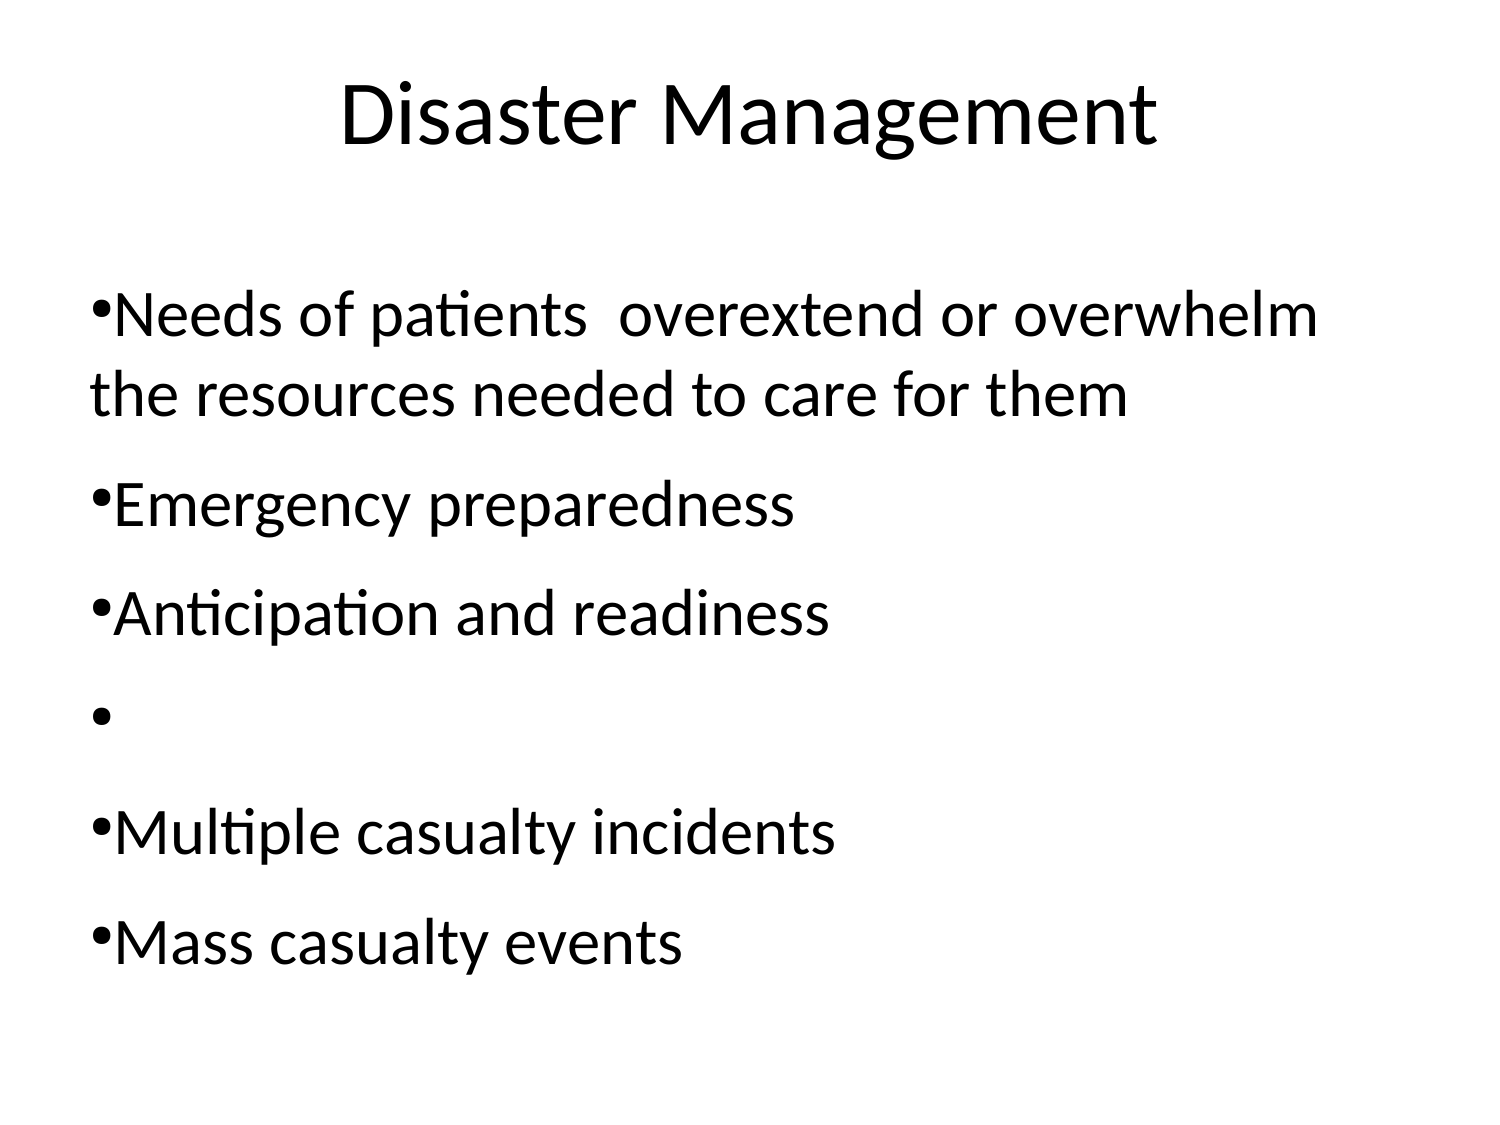

# Disaster Management
Needs of patients overextend or overwhelm the resources needed to care for them
Emergency preparedness
Anticipation and readiness
Multiple casualty incidents
Mass casualty events